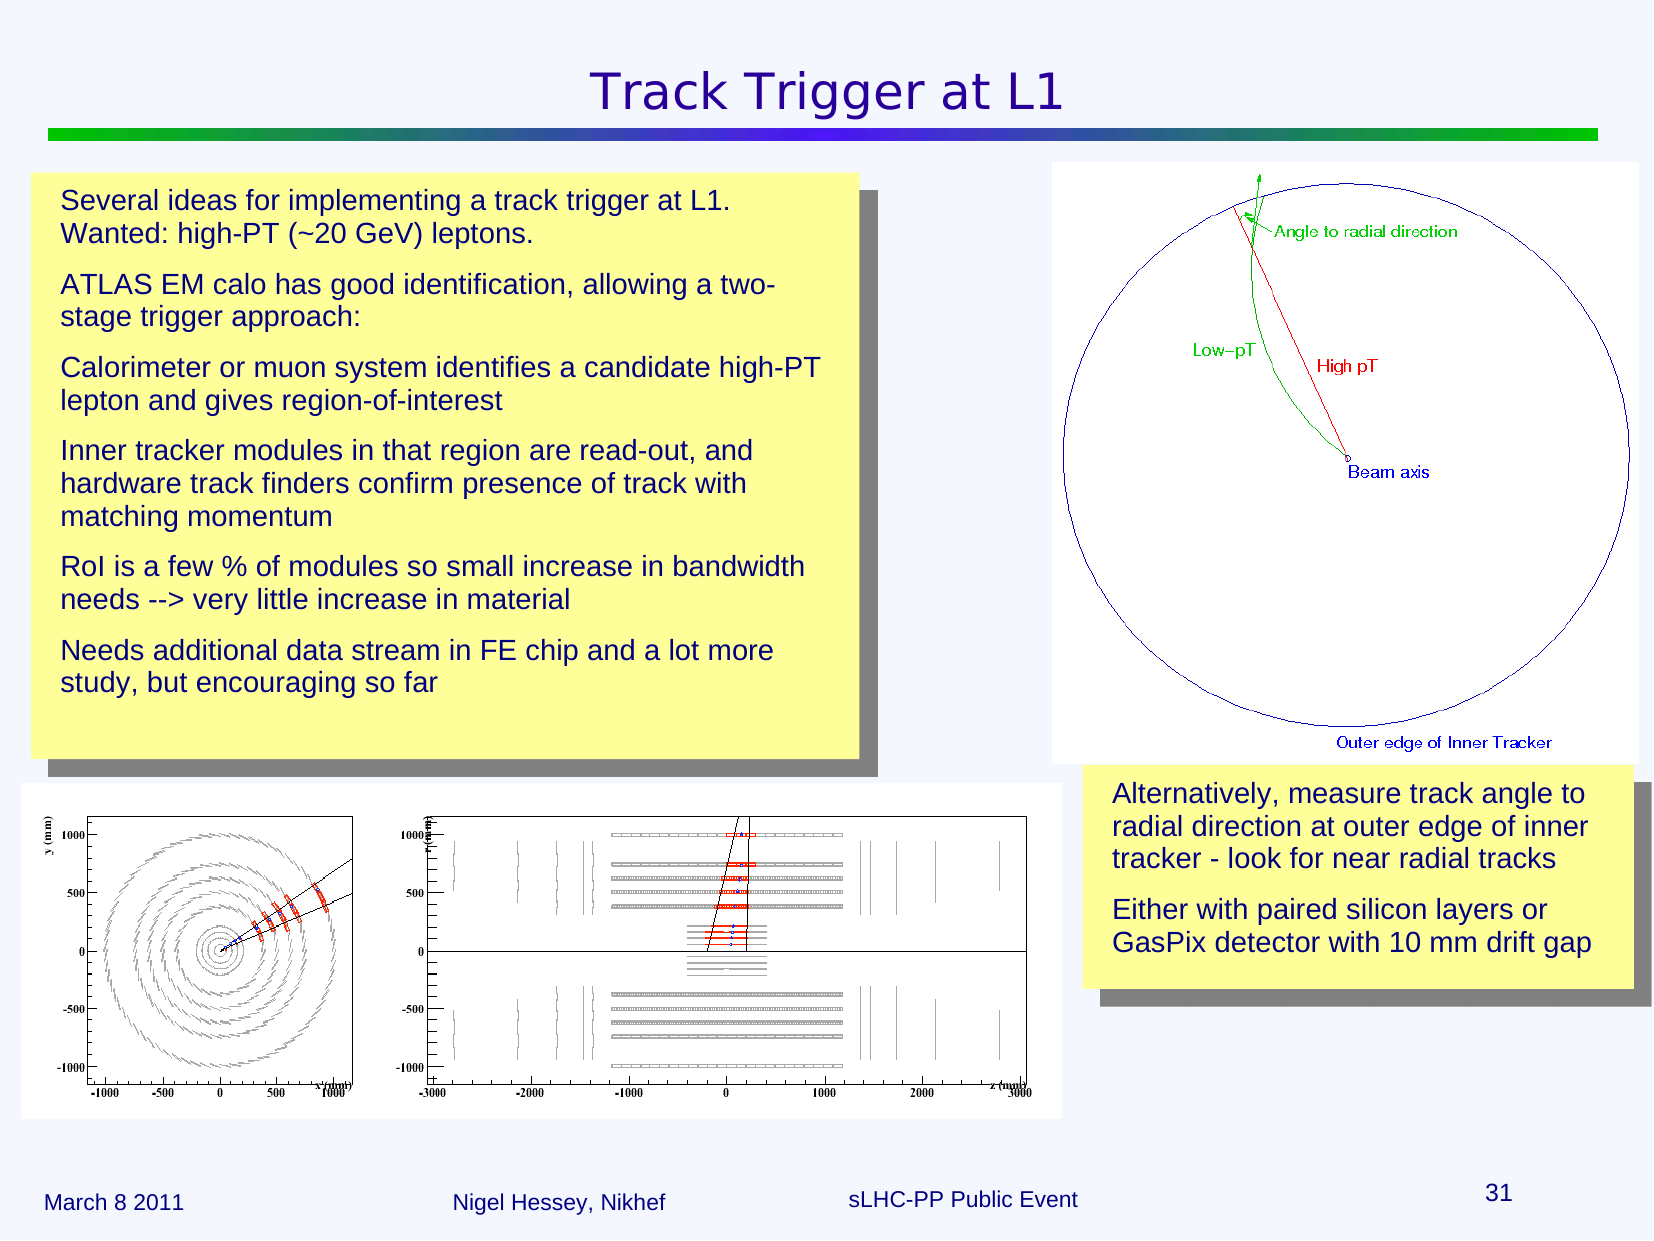

# Track Trigger at L1
Several ideas for implementing a track trigger at L1. Wanted: high-PT (~20 GeV) leptons.
ATLAS EM calo has good identification, allowing a two-stage trigger approach:
Calorimeter or muon system identifies a candidate high-PT lepton and gives region-of-interest
Inner tracker modules in that region are read-out, and hardware track finders confirm presence of track with matching momentum
RoI is a few % of modules so small increase in bandwidth needs --> very little increase in material
Needs additional data stream in FE chip and a lot more study, but encouraging so far
Alternatively, measure track angle to radial direction at outer edge of inner tracker - look for near radial tracks
Either with paired silicon layers or GasPix detector with 10 mm drift gap